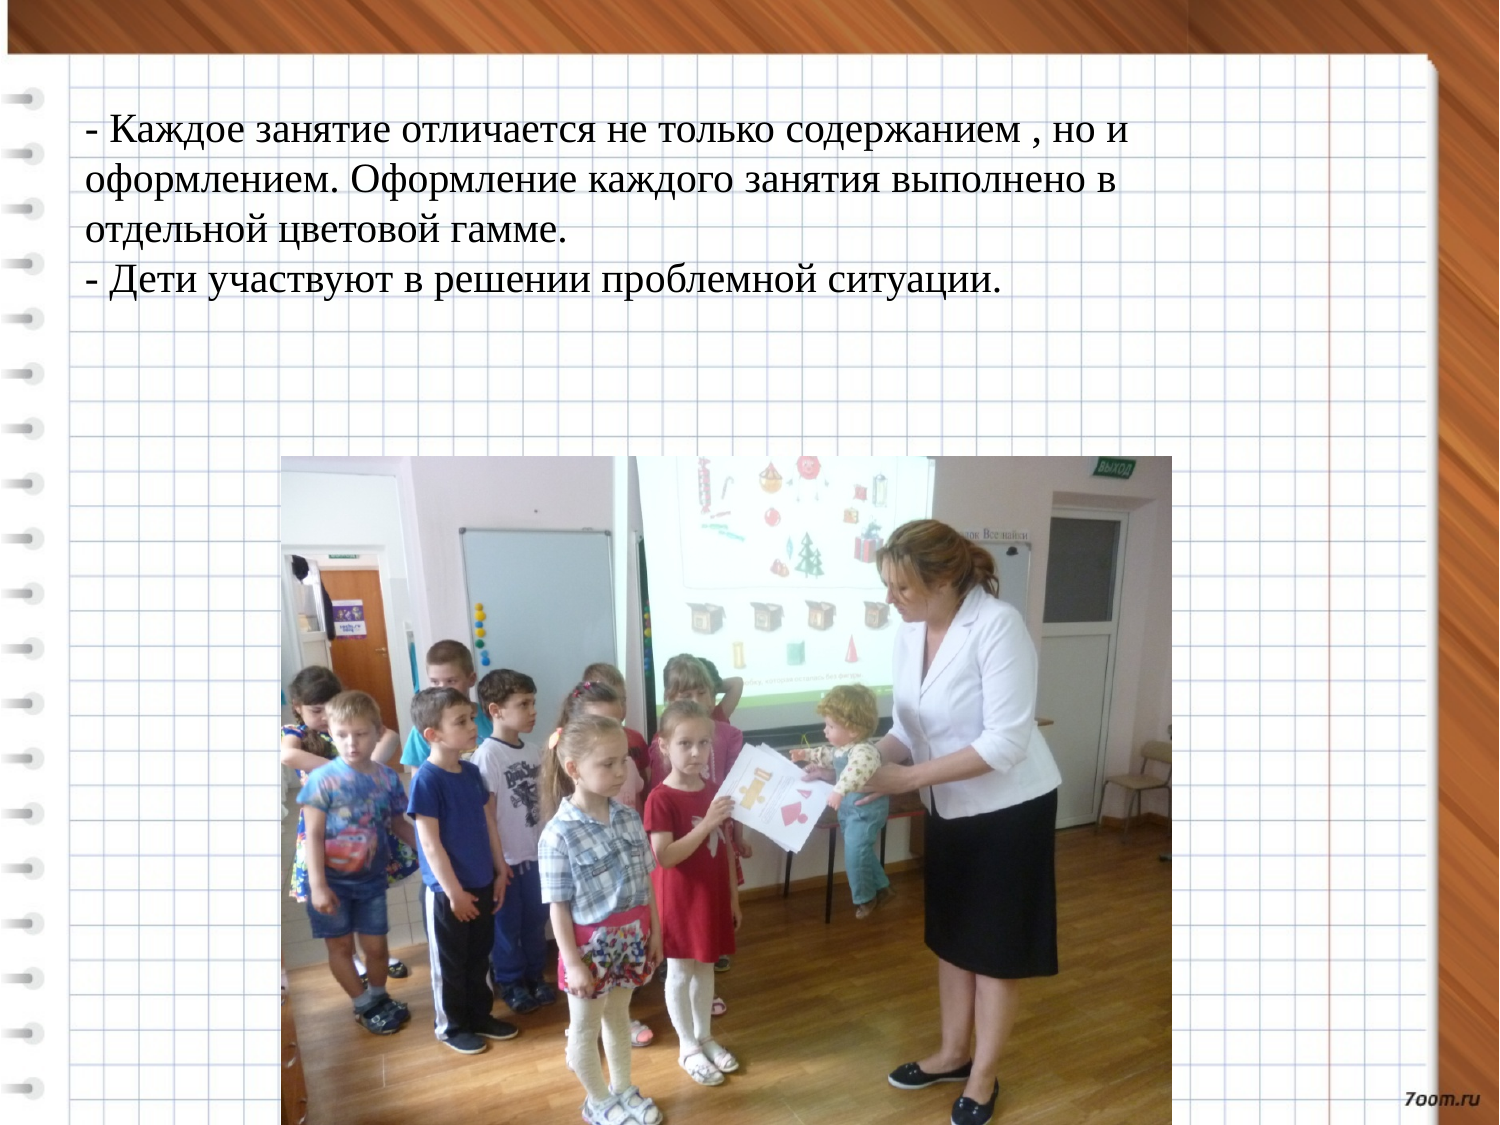

#
- Каждое занятие отличается не только содержанием , но и оформлением. Оформление каждого занятия выполнено в отдельной цветовой гамме.
- Дети участвуют в решении проблемной ситуации.